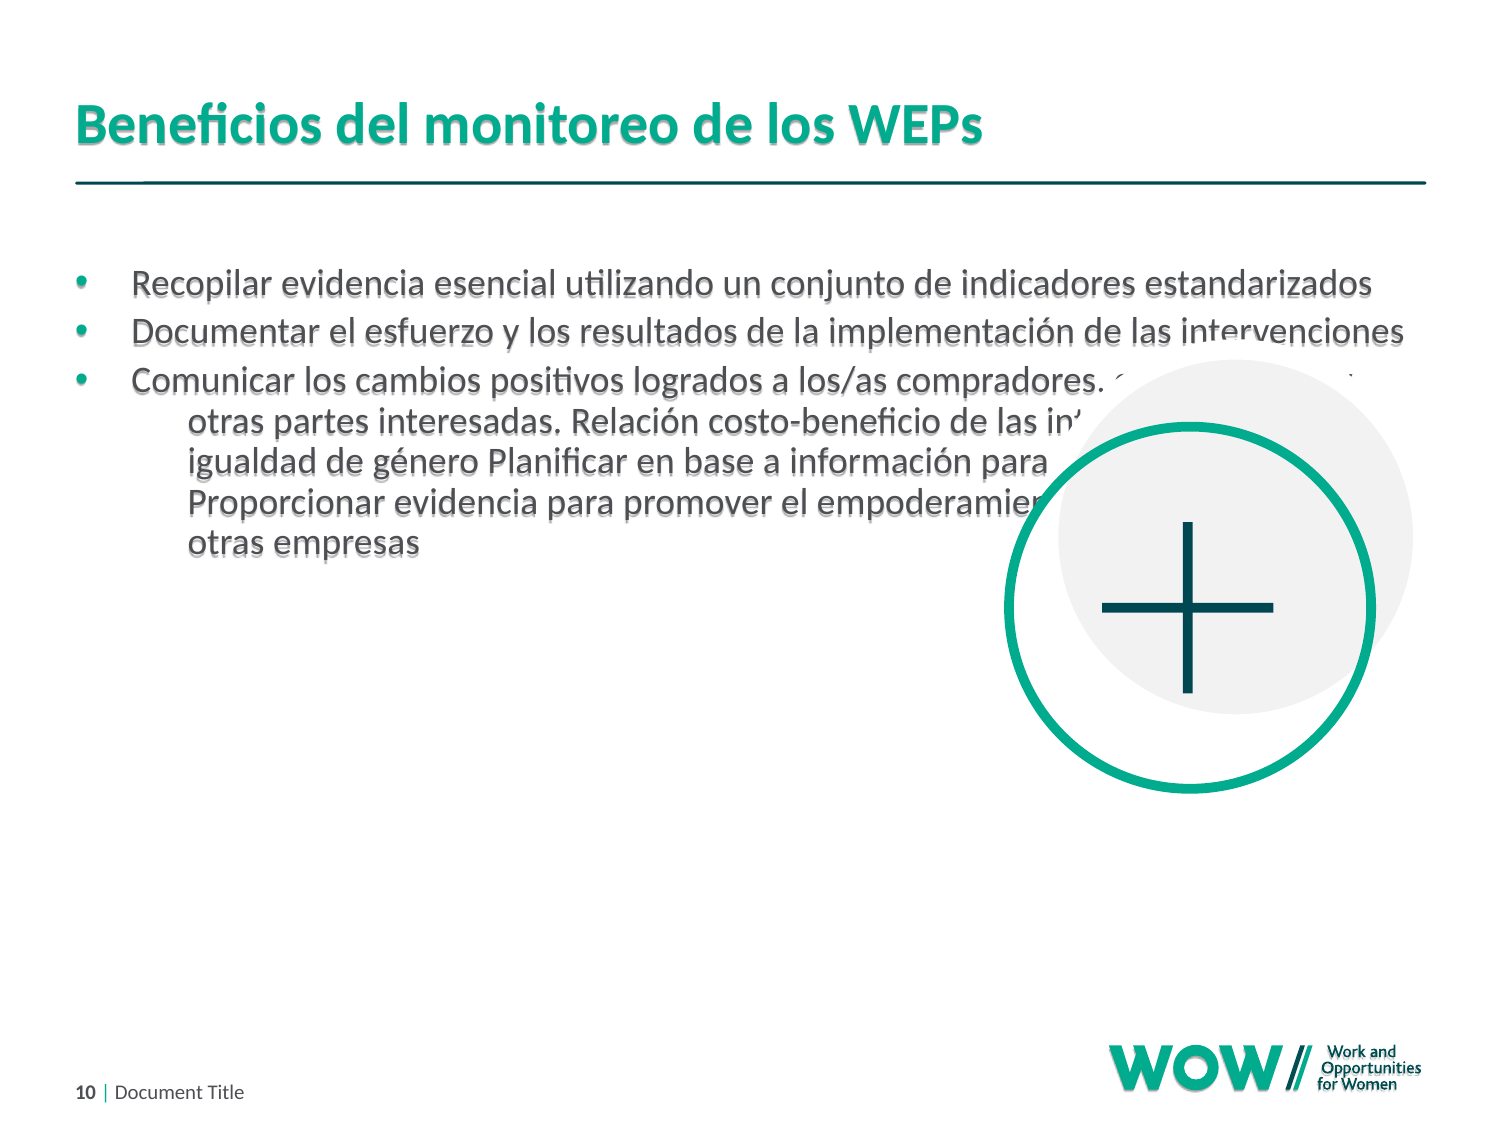

Beneficios del monitoreo de los WEPs
# Recopilar evidencia esencial utilizando un conjunto de indicadores estandarizados
Documentar el esfuerzo y los resultados de la implementación de las intervenciones
Comunicar los cambios positivos logrados a los/as compradores, consumidores y otras partes interesadas. Relación costo-beneficio de las intervenciones de igualdad de género Planificar en base a información para ajustar las actividades Proporcionar evidencia para promover el empoderamiento de las mujeres en otras empresas
10 | Document Title